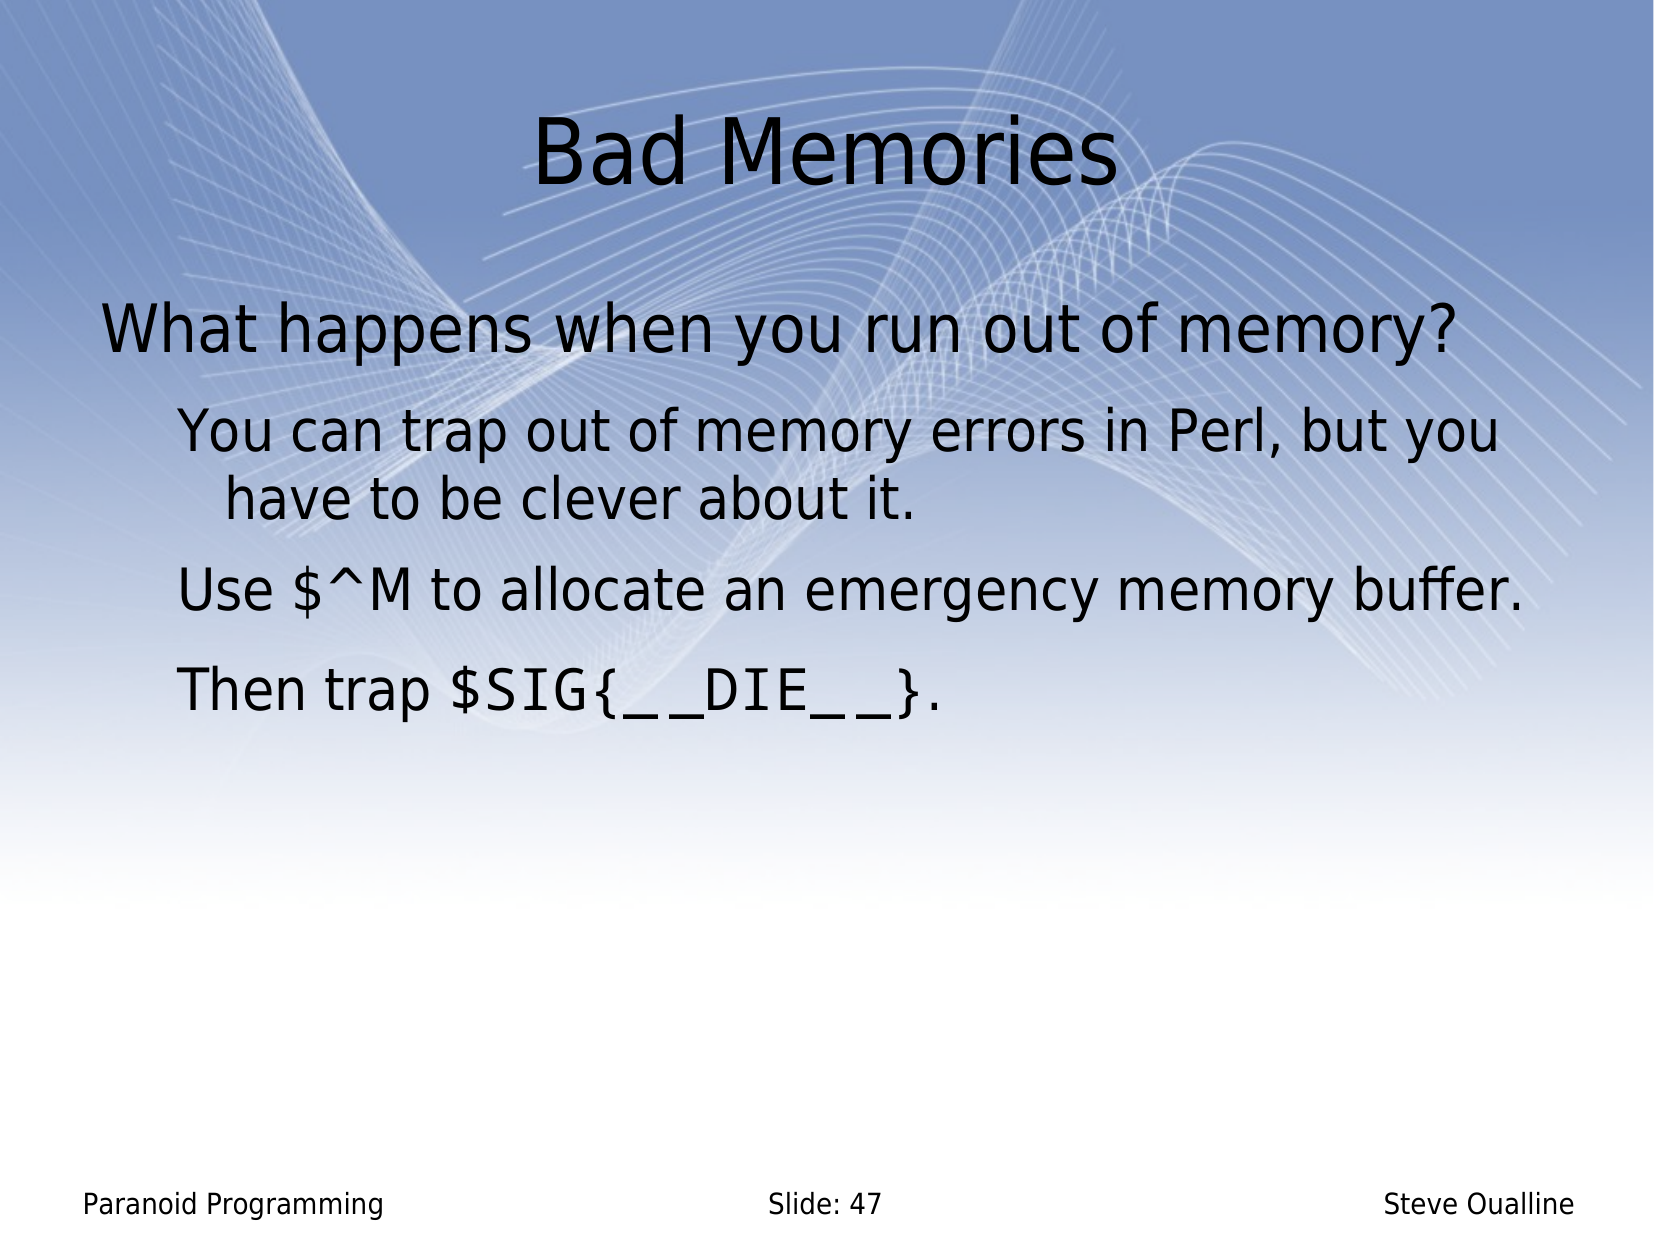

# Bad Memories
What happens when you run out of memory?
You can trap out of memory errors in Perl, but you have to be clever about it.
Use $^M to allocate an emergency memory buffer.
Then trap $SIG{_ _DIE_ _}.
Paranoid Programming
Steve Oualline
47